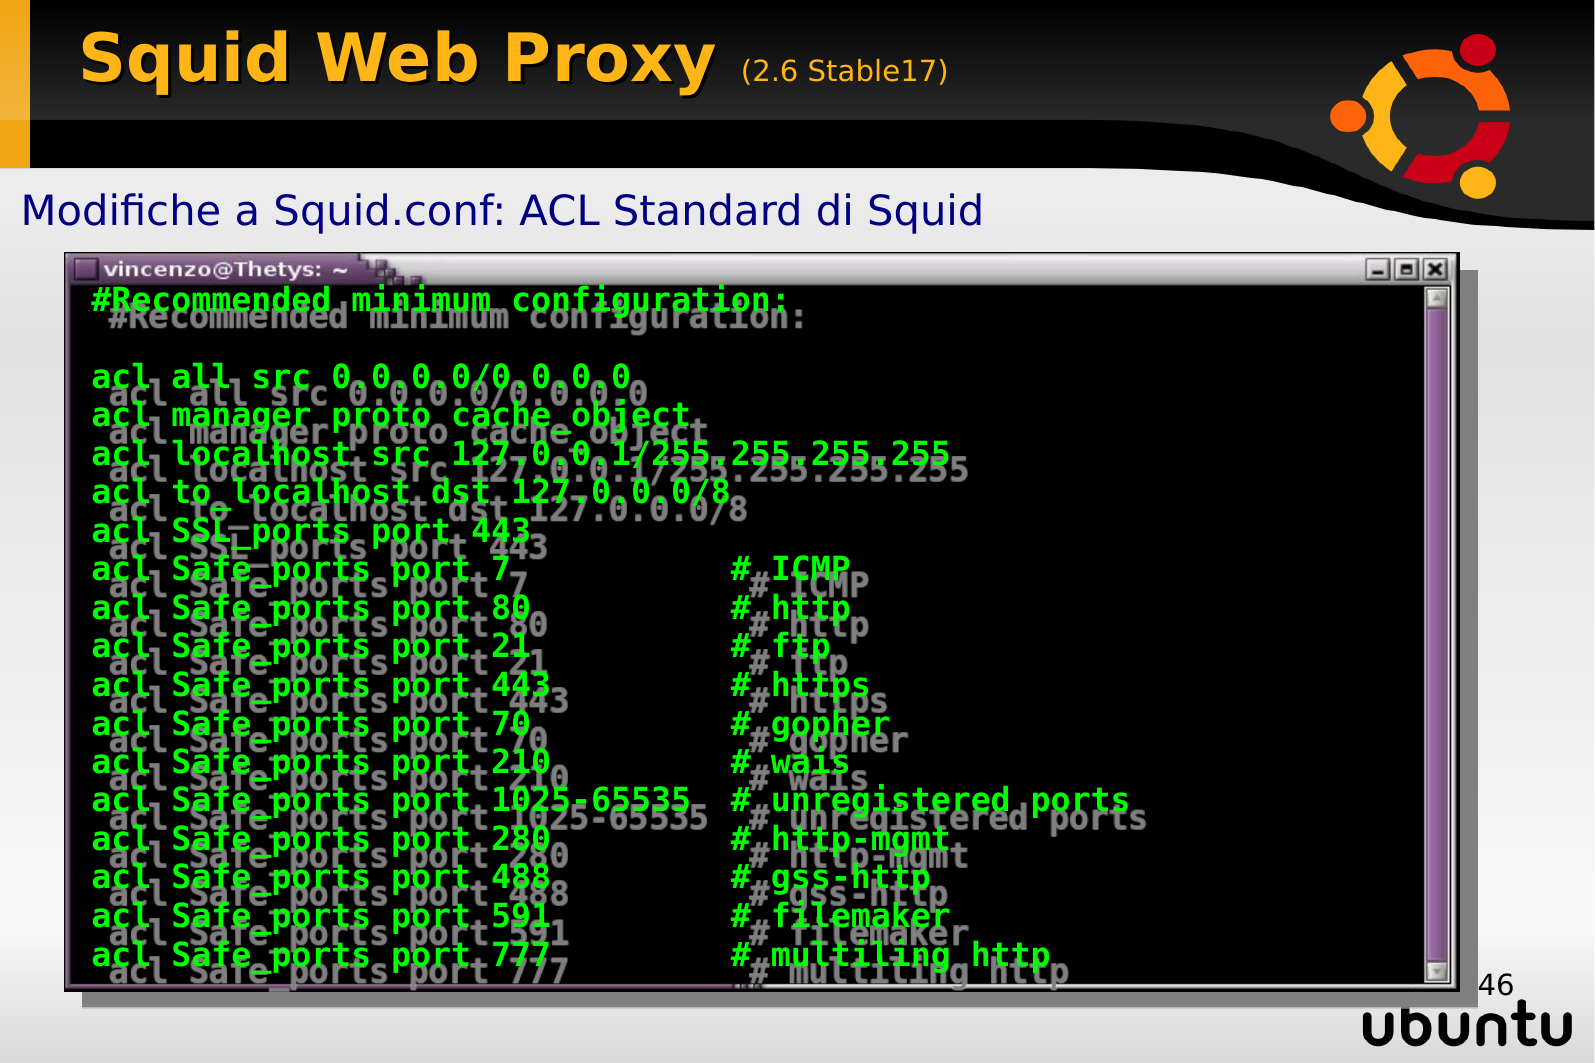

Squid Web Proxy (2.6 Stable17)
Modifiche a Squid.conf: ACL Standard di Squid
#Recommended minimum configuration:
acl all src 0.0.0.0/0.0.0.0
acl manager proto cache_object
acl localhost src 127.0.0.1/255.255.255.255
acl to_localhost dst 127.0.0.0/8
acl SSL_ports port 443
acl Safe_ports port 7 # ICMP
acl Safe_ports port 80 # http
acl Safe_ports port 21 # ftp
acl Safe_ports port 443 # https
acl Safe_ports port 70 # gopher
acl Safe_ports port 210 # wais
acl Safe_ports port 1025-65535 # unregistered ports
acl Safe_ports port 280 # http-mgmt
acl Safe_ports port 488 # gss-http
acl Safe_ports port 591 # filemaker
acl Safe_ports port 777 # multiling http
46